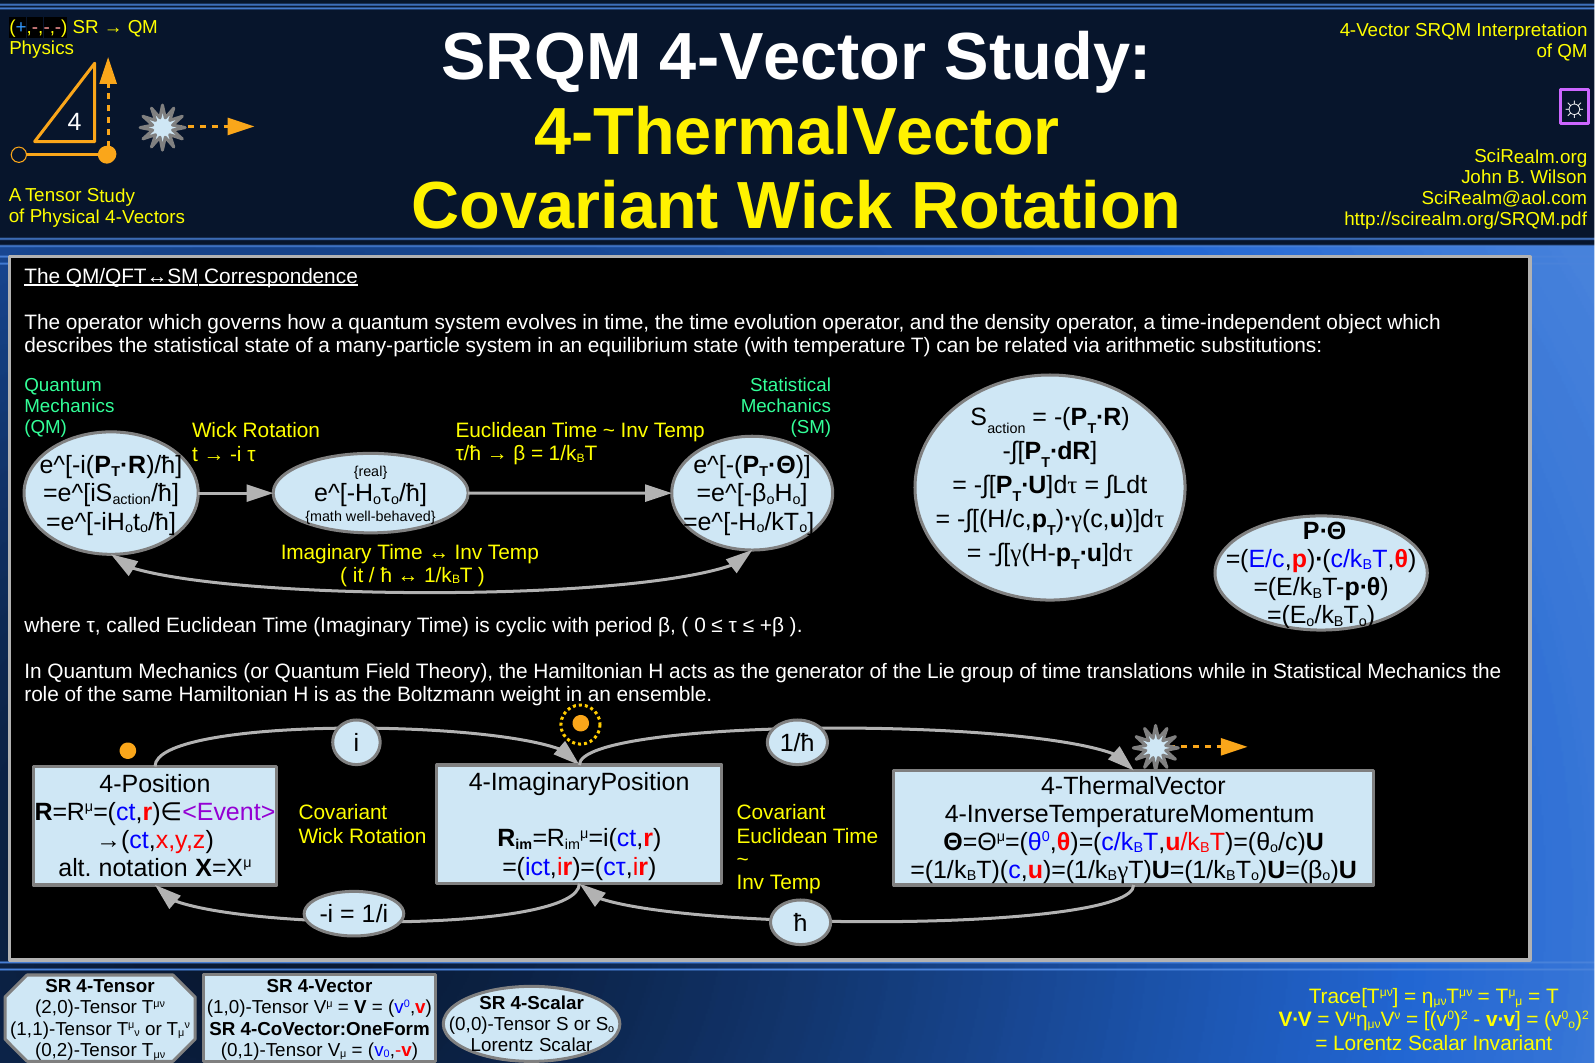

(+,-,-,-) SR → QM
Physics
A Tensor Study
of Physical 4-Vectors
4-Vector SRQM Interpretation
of QM
SciRealm.org
John B. Wilson
SciRealm@aol.com
http://scirealm.org/SRQM.pdf
# SRQM 4-Vector Study: 4-ThermalVector Covariant Wick Rotation
4
☼
The QM/QFT↔SM Correspondence
The operator which governs how a quantum system evolves in time, the time evolution operator, and the density operator, a time-independent object which describes the statistical state of a many-particle system in an equilibrium state (with temperature T) can be related via arithmetic substitutions:
where τ, called Euclidean Time (Imaginary Time) is cyclic with period β, ( 0 ≤ τ ≤ +β ).
In Quantum Mechanics (or Quantum Field Theory), the Hamiltonian H acts as the generator of the Lie group of time translations while in Statistical Mechanics the role of the same Hamiltonian H is as the Boltzmann weight in an ensemble.
Quantum
Mechanics
(QM)
Statistical
Mechanics
(SM)
Saction = -(PT∙R)
-∫[PT∙dR]
= -∫[PT∙U]dτ = ∫Ldt
= -∫[(H/c,pT)∙γ(c,u)]dτ
= -∫[γ(H-pT∙u]dτ
Euclidean Time ~ Inv Temp
τ/ћ → β = 1/kBT
Wick Rotation
t → -i τ
e^[-i(PT·R)/ћ]
=e^[iSaction/ћ]
=e^[-iHoto/ћ]
e^[-(PT·Θ)]
=e^[-βoHo]
=e^[-Ho/kTo]
{real}
e^[-Hoτo/ћ]
{math well-behaved}
 P∙Θ
=(E/c,p)∙(c/kBT,θ)
=(E/kBT-p∙θ)
=(Eo/kBTo)
Imaginary Time ↔ Inv Temp
 ( it / ћ ↔ 1/kBT )
i
1/ћ
4-ImaginaryPosition
Rim=Rimμ=i(ct,r)
=(ict,ir)=(cτ,ir)
4-Position
R=Rμ=(ct,r)∈<Event>
→(ct,x,y,z)
alt. notation X=Xμ
4-ThermalVector
4-InverseTemperatureMomentum
Θ=Θμ=(θ0,θ)=(c/kBT,u/kBT)=(θo/c)U
=(1/kBT)(c,u)=(1/kBγT)U=(1/kBTo)U=(βo)U
Covariant
Wick Rotation
Covariant
Euclidean Time ~
Inv Temp
-i = 1/i
ћ
SR 4-Tensor
(2,0)-Tensor Tμν
(1,1)-Tensor Tμν or Tμν
(0,2)-Tensor Tμν
SR 4-Vector
(1,0)-Tensor Vμ = V = (v0,v)
SR 4-CoVector:OneForm
(0,1)-Tensor Vμ = (v0,-v)
Trace[Tμν] = ημνTμν = Tμμ = T
V∙V = VμημνVν = [(v0)2 - v∙v] = (v0o)2
= Lorentz Scalar Invariant
SR 4-Scalar
(0,0)-Tensor S or So
Lorentz Scalar